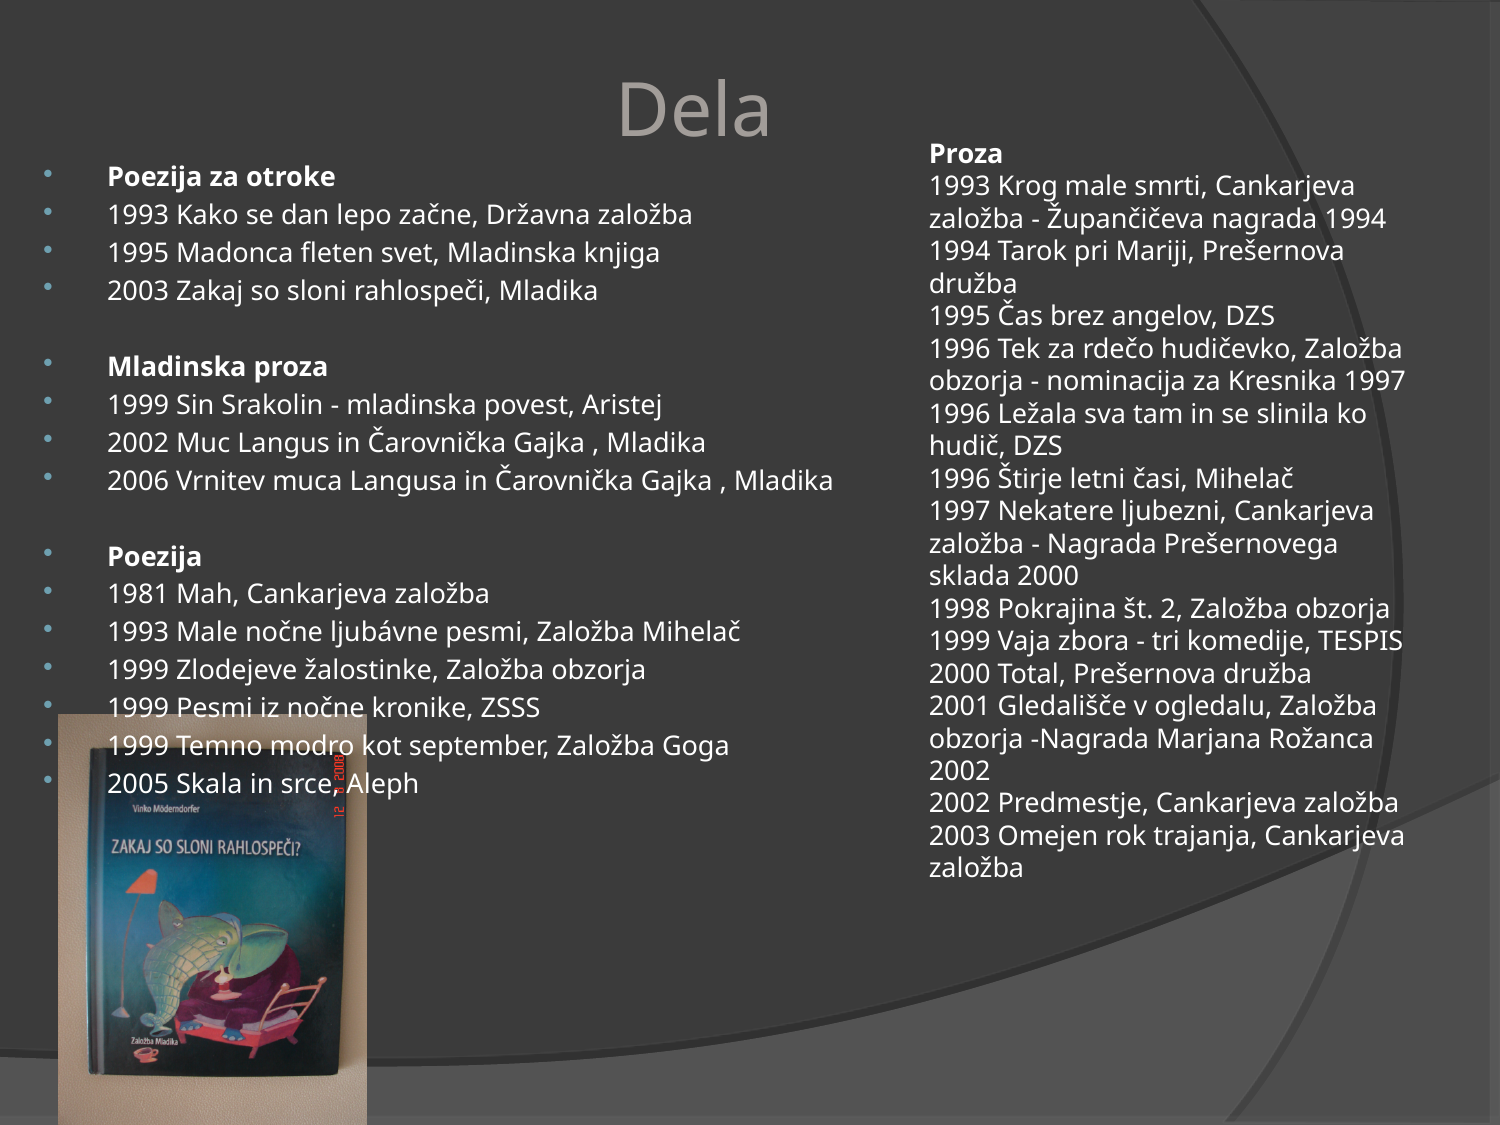

# Dela
Proza
1993 Krog male smrti, Cankarjeva založba - Župančičeva nagrada 1994
1994 Tarok pri Mariji, Prešernova družba
1995 Čas brez angelov, DZS
1996 Tek za rdečo hudičevko, Založba obzorja - nominacija za Kresnika 1997
1996 Ležala sva tam in se slinila ko hudič, DZS
1996 Štirje letni časi, Mihelač
1997 Nekatere ljubezni, Cankarjeva založba - Nagrada Prešernovega sklada 2000
1998 Pokrajina št. 2, Založba obzorja
1999 Vaja zbora - tri komedije, TESPIS
2000 Total, Prešernova družba
2001 Gledališče v ogledalu, Založba obzorja -Nagrada Marjana Rožanca 2002
2002 Predmestje, Cankarjeva založba
2003 Omejen rok trajanja, Cankarjeva založba
Poezija za otroke
1993 Kako se dan lepo začne, Državna založba
1995 Madonca fleten svet, Mladinska knjiga
2003 Zakaj so sloni rahlospeči, Mladika
Mladinska proza
1999 Sin Srakolin - mladinska povest, Aristej
2002 Muc Langus in Čarovnička Gajka , Mladika
2006 Vrnitev muca Langusa in Čarovnička Gajka , Mladika
Poezija
1981 Mah, Cankarjeva založba
1993 Male nočne ljubávne pesmi, Založba Mihelač
1999 Zlodejeve žalostinke, Založba obzorja
1999 Pesmi iz nočne kronike, ZSSS
1999 Temno modro kot september, Založba Goga
2005 Skala in srce, Aleph